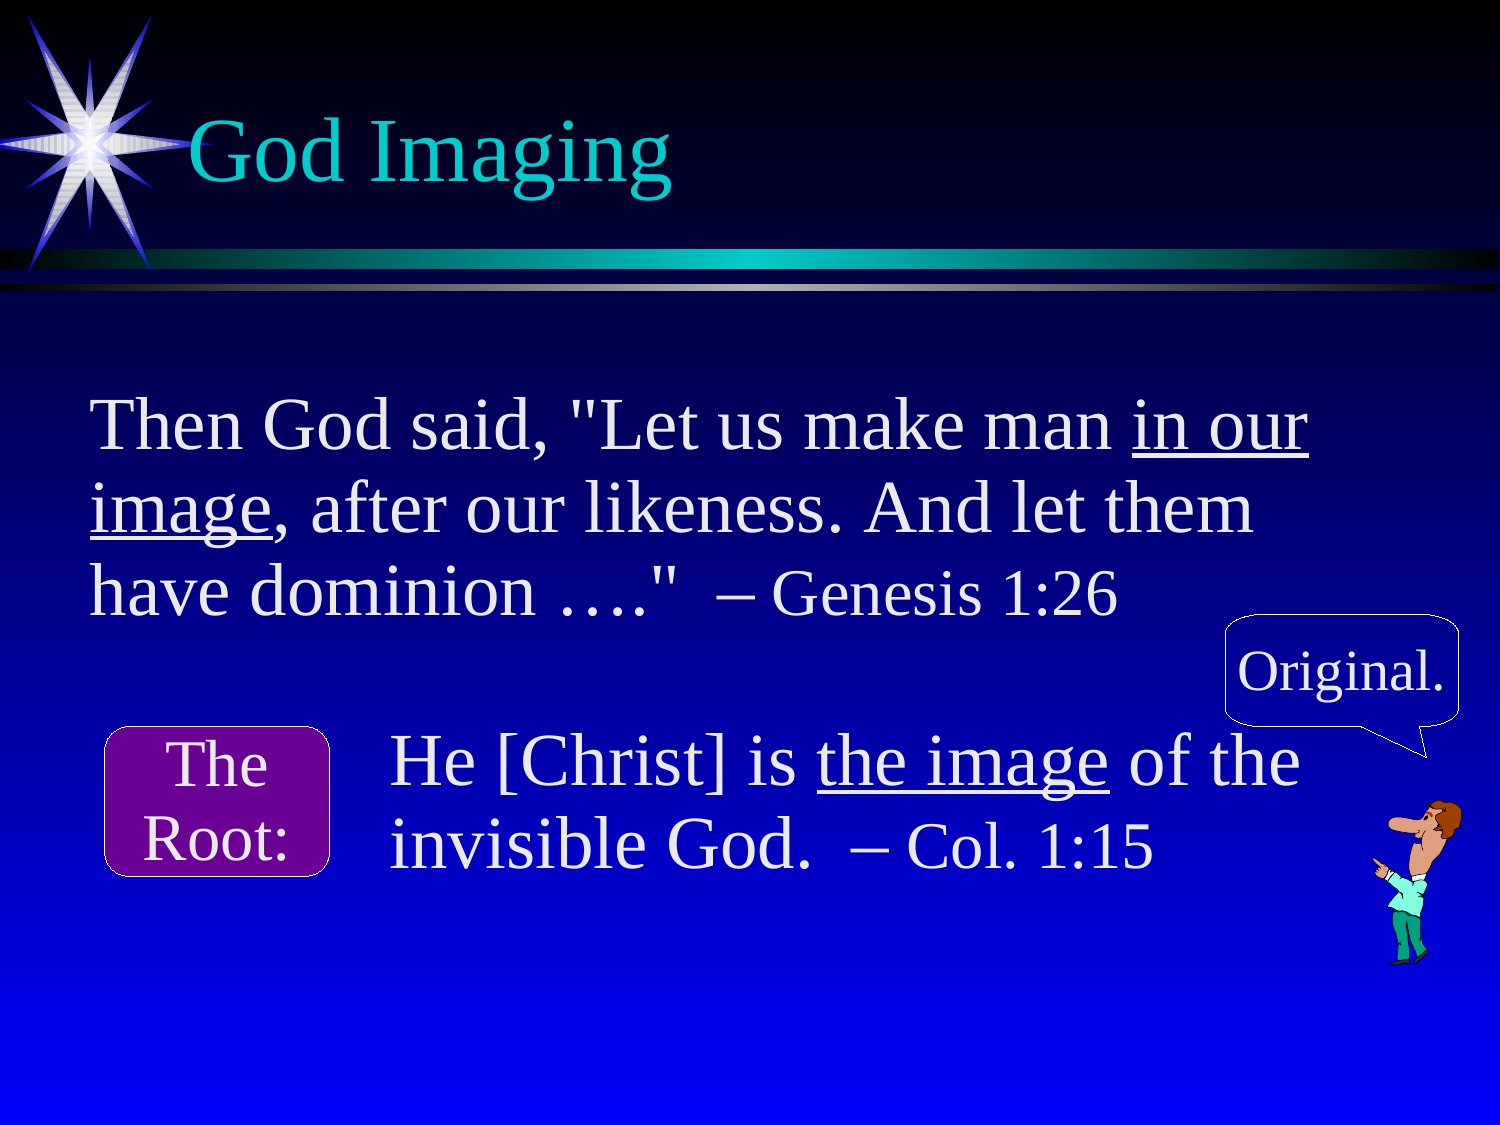

# God Imaging
Then God said, "Let us make man in our image, after our likeness. And let them have dominion …." – Genesis 1:26
Original.
He [Christ] is the image of the invisible God. – Col. 1:15
The
Root: